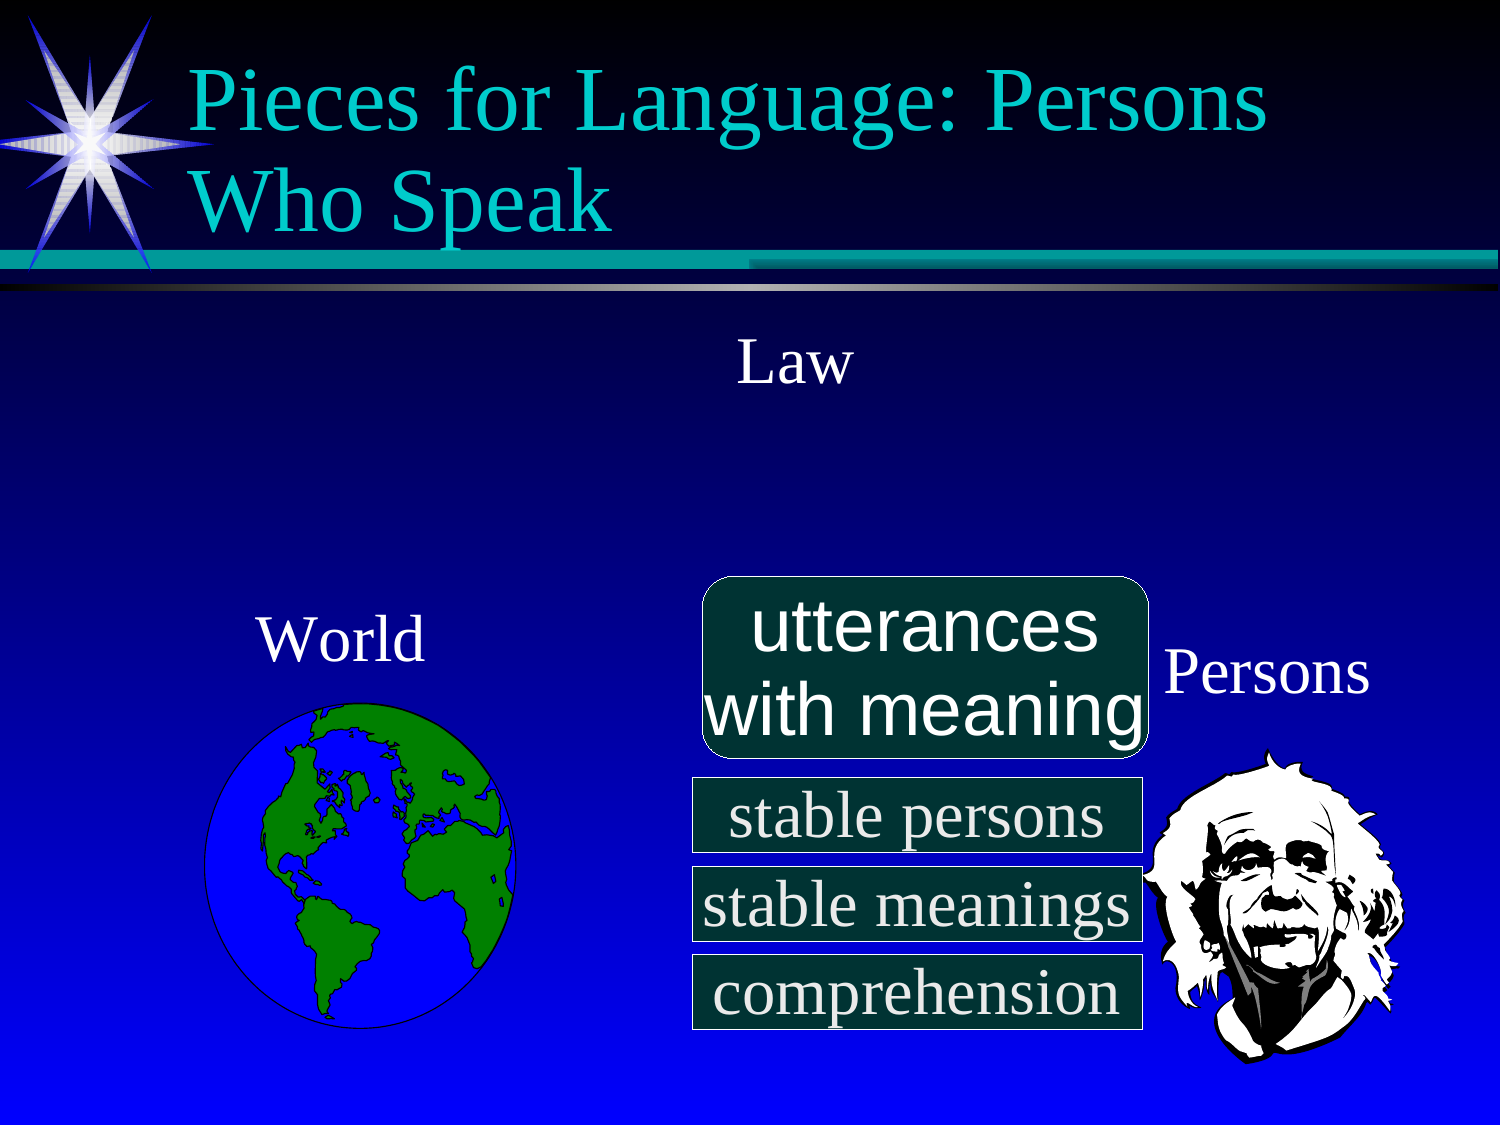

# Pieces for Language: Persons Who Speak
Law
utterances
with meaning
World
Persons
stable persons
stable meanings
comprehension